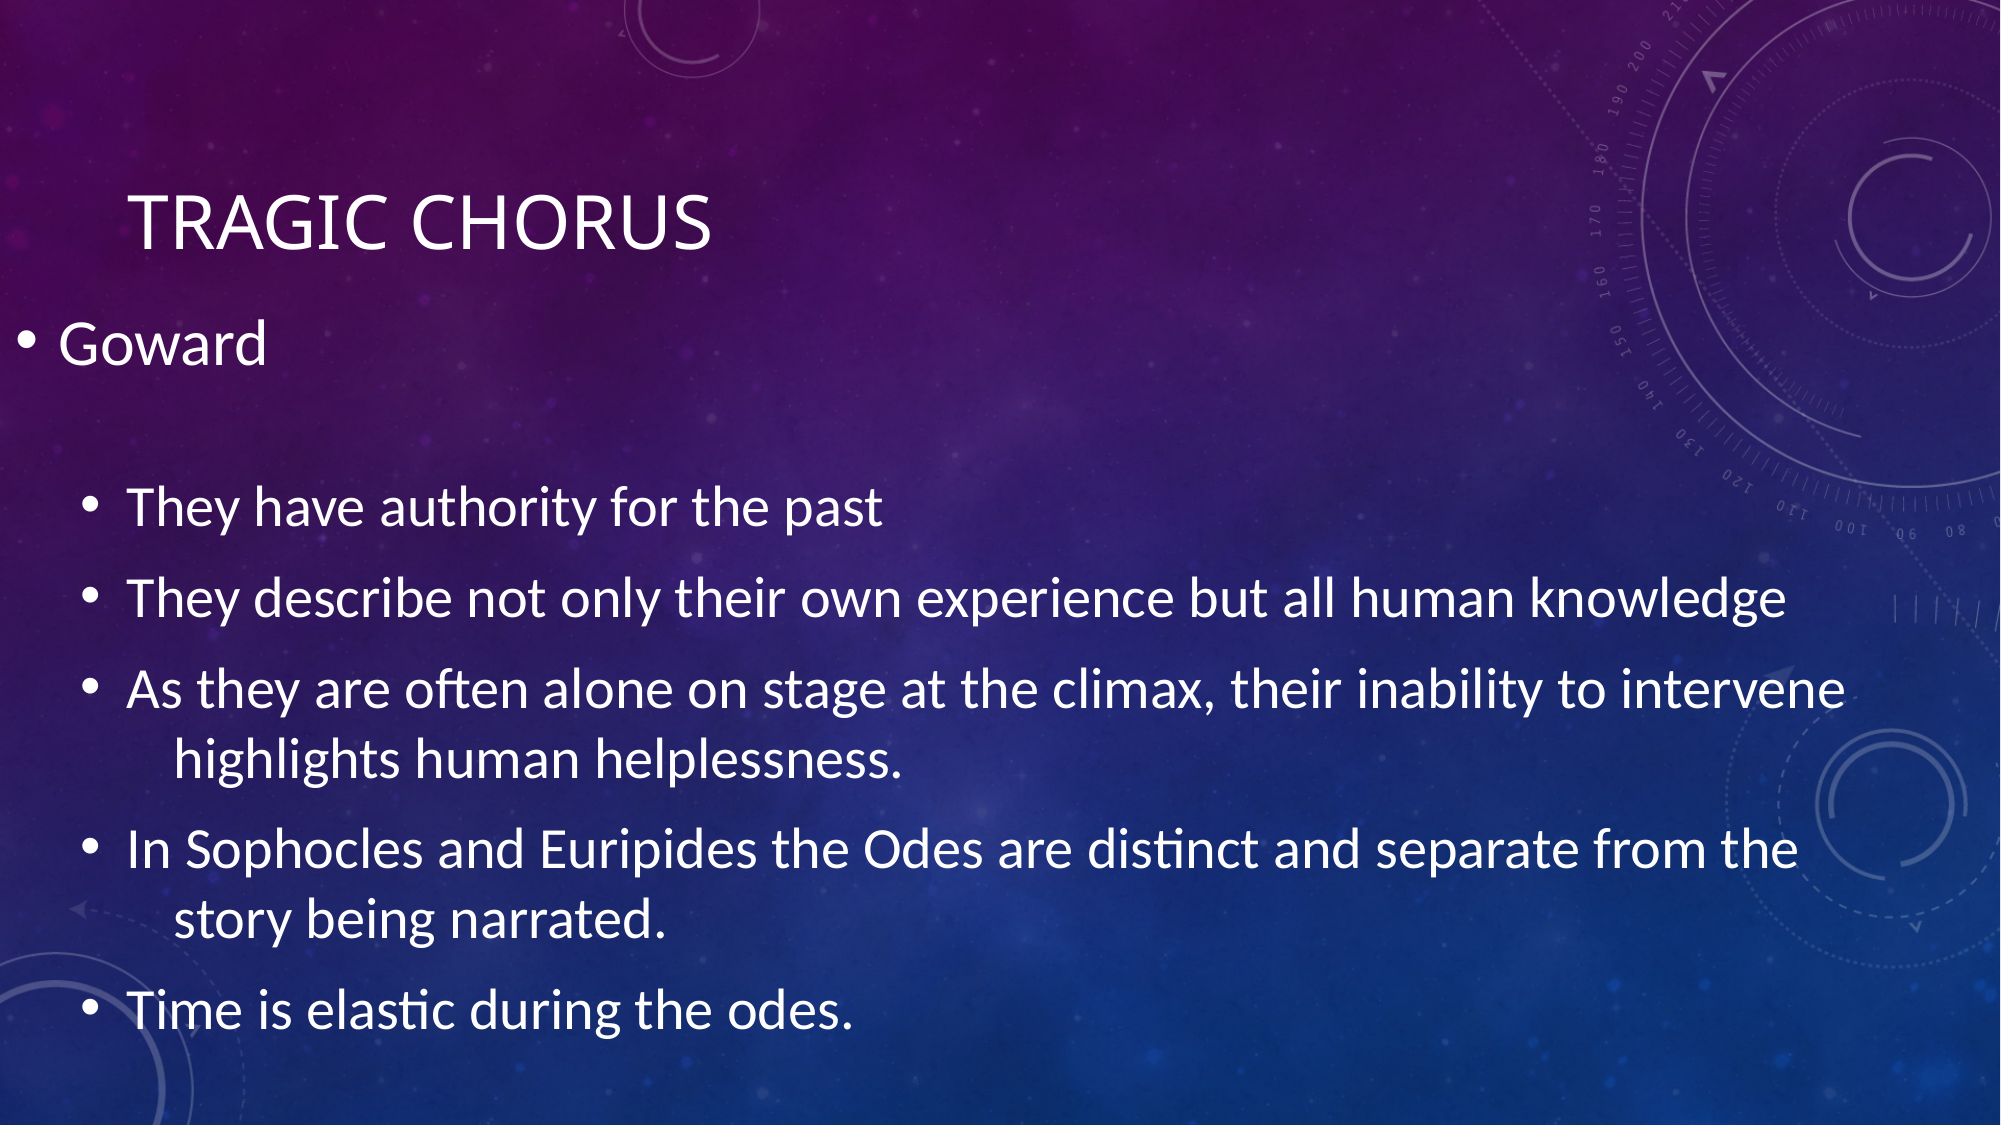

# Tragic chorus
Goward
They have authority for the past
They describe not only their own experience but all human knowledge
As they are often alone on stage at the climax, their inability to intervene highlights human helplessness.
In Sophocles and Euripides the Odes are distinct and separate from the story being narrated.
Time is elastic during the odes.